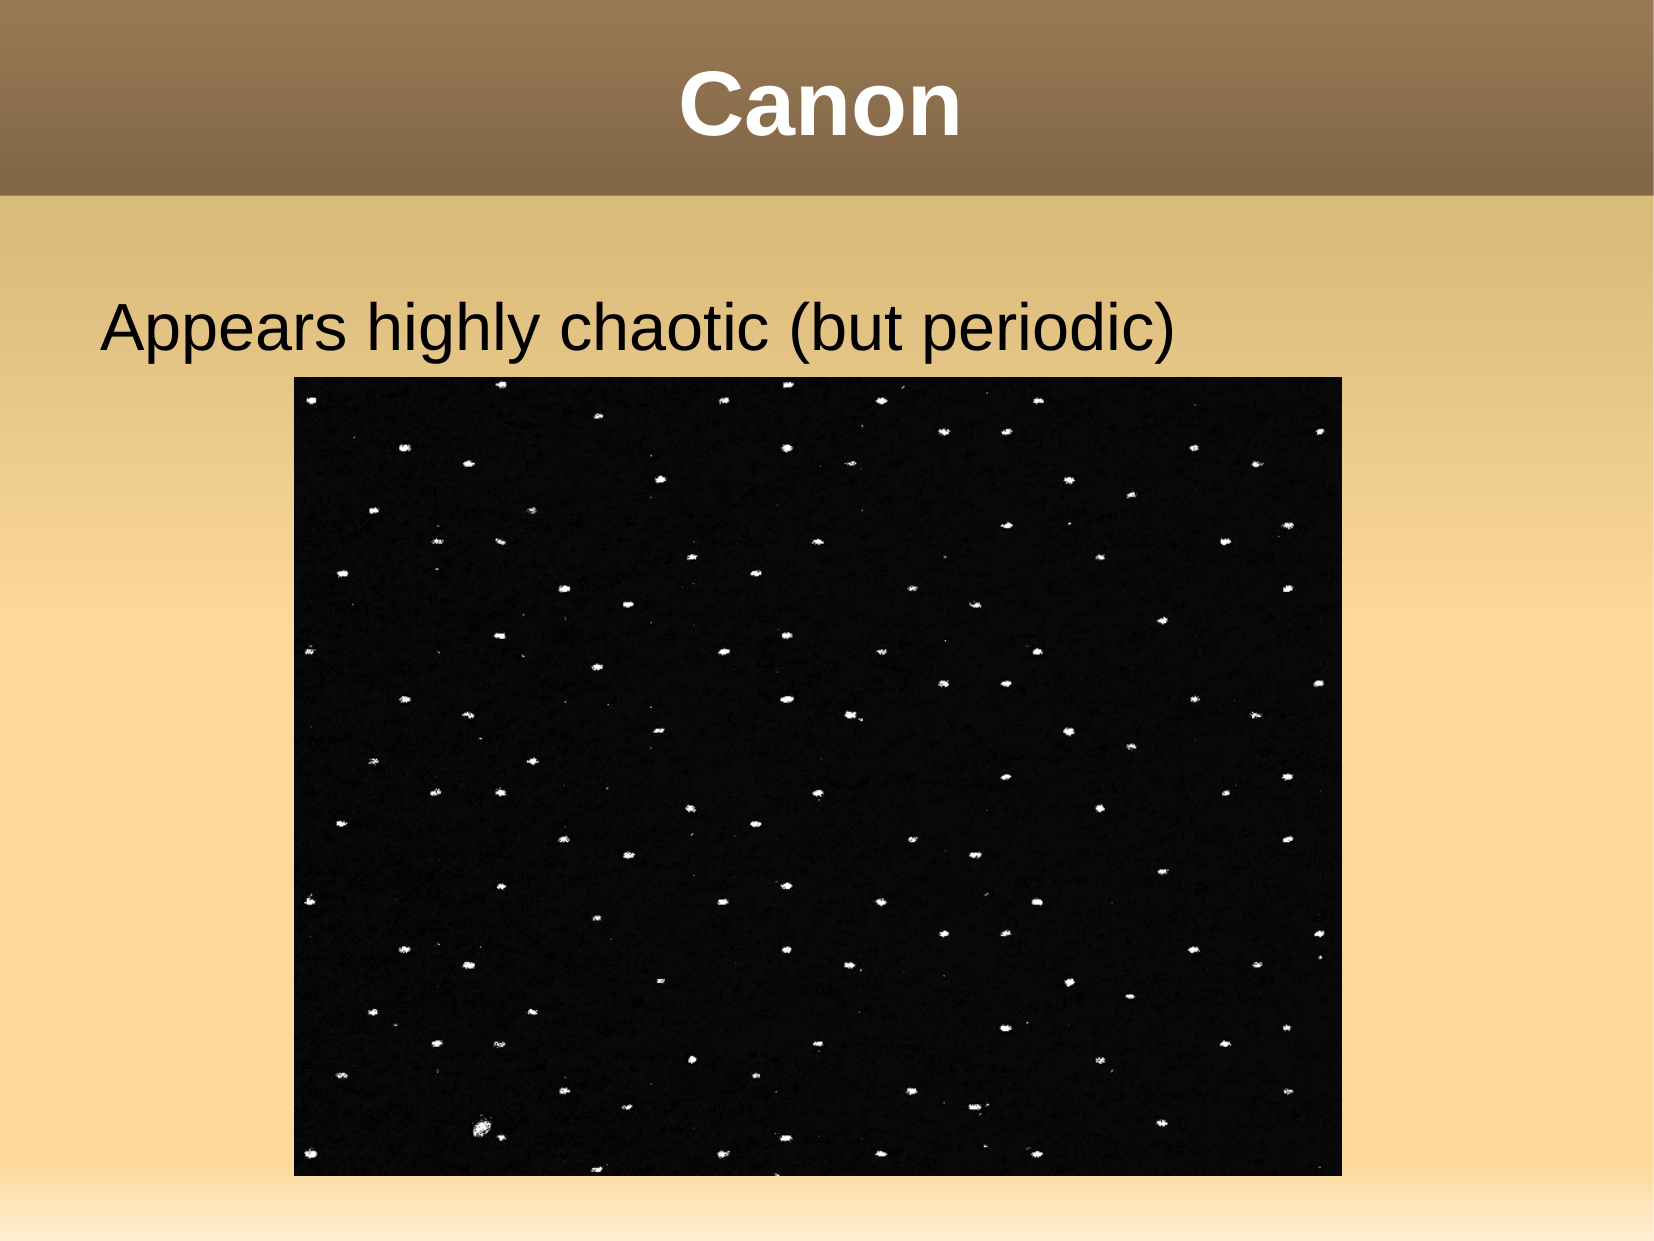

# Canon
Appears highly chaotic (but periodic)